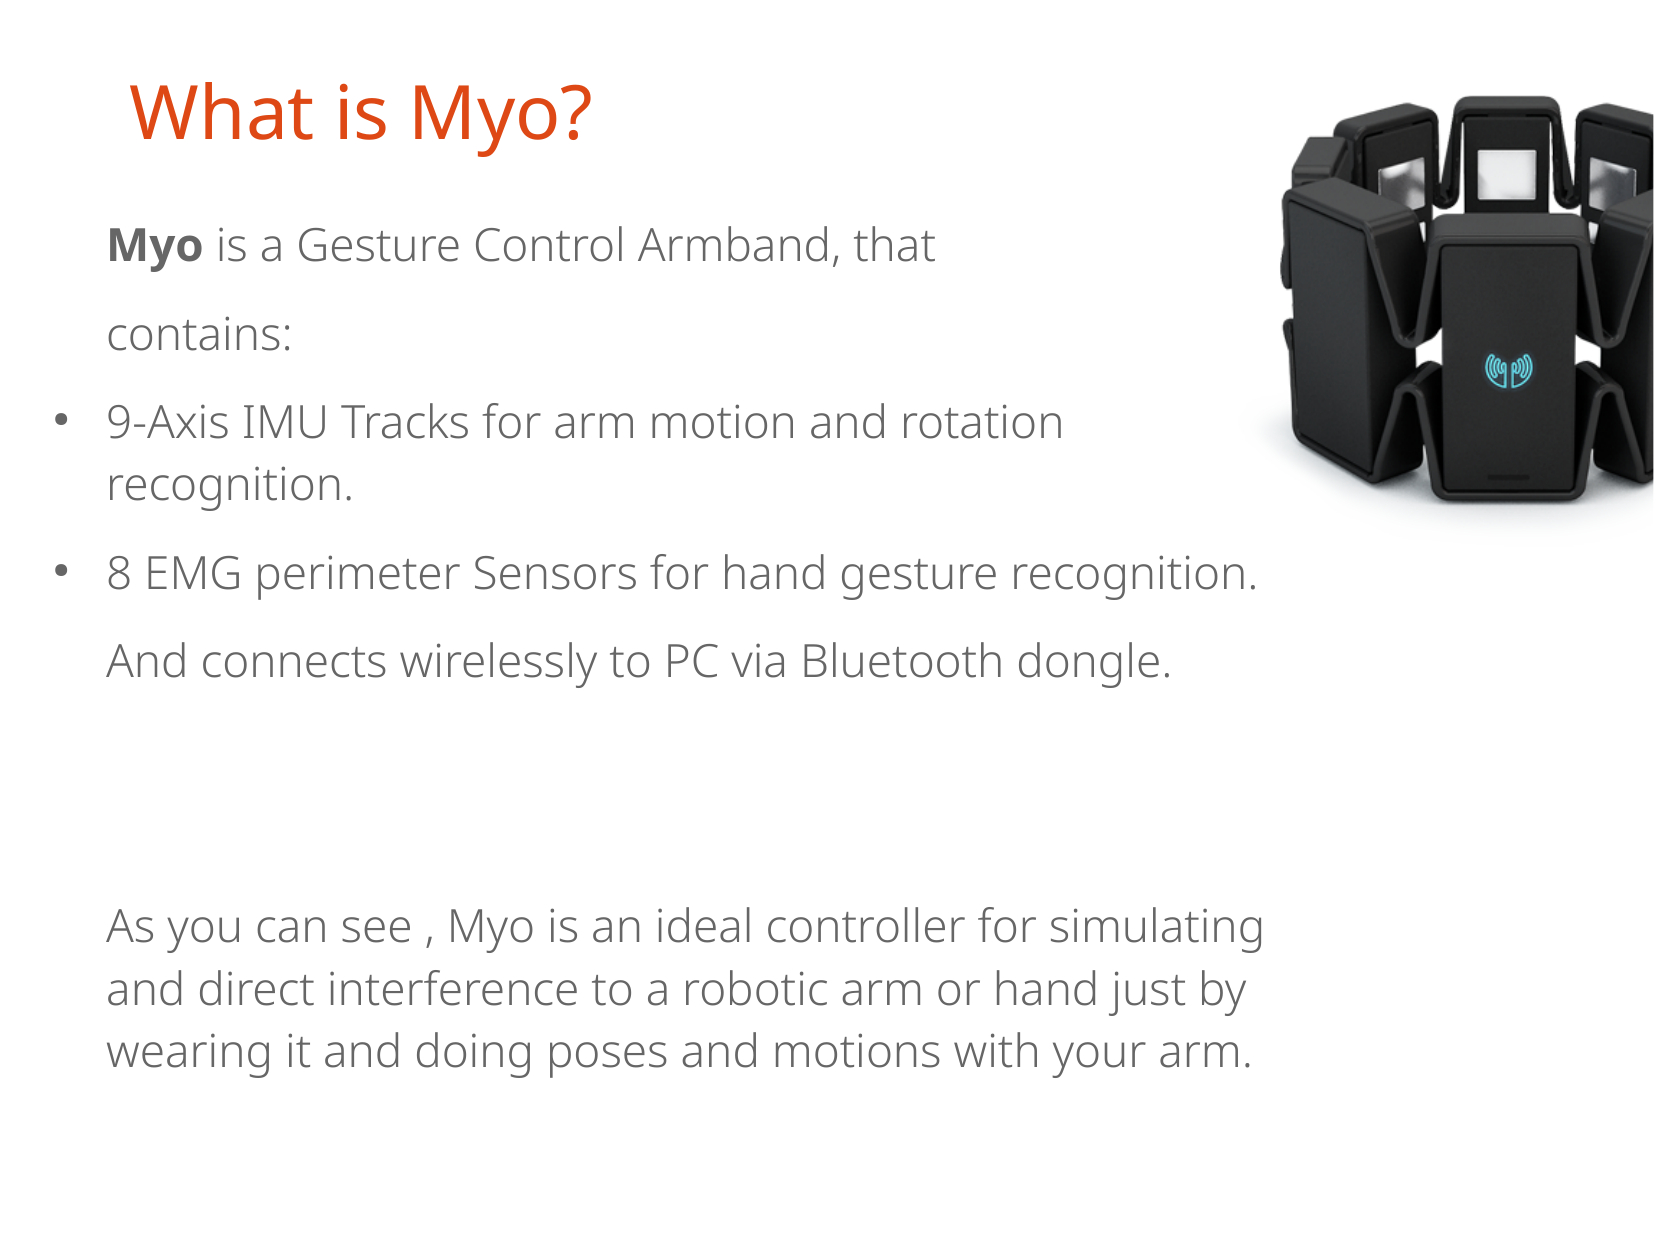

# What is Myo?
Myo is a Gesture Control Armband, that
contains:
9-Axis IMU Tracks for arm motion and rotation recognition.
8 EMG perimeter Sensors for hand gesture recognition.
And connects wirelessly to PC via Bluetooth dongle.
As you can see , Myo is an ideal controller for simulating and direct interference to a robotic arm or hand just by wearing it and doing poses and motions with your arm.